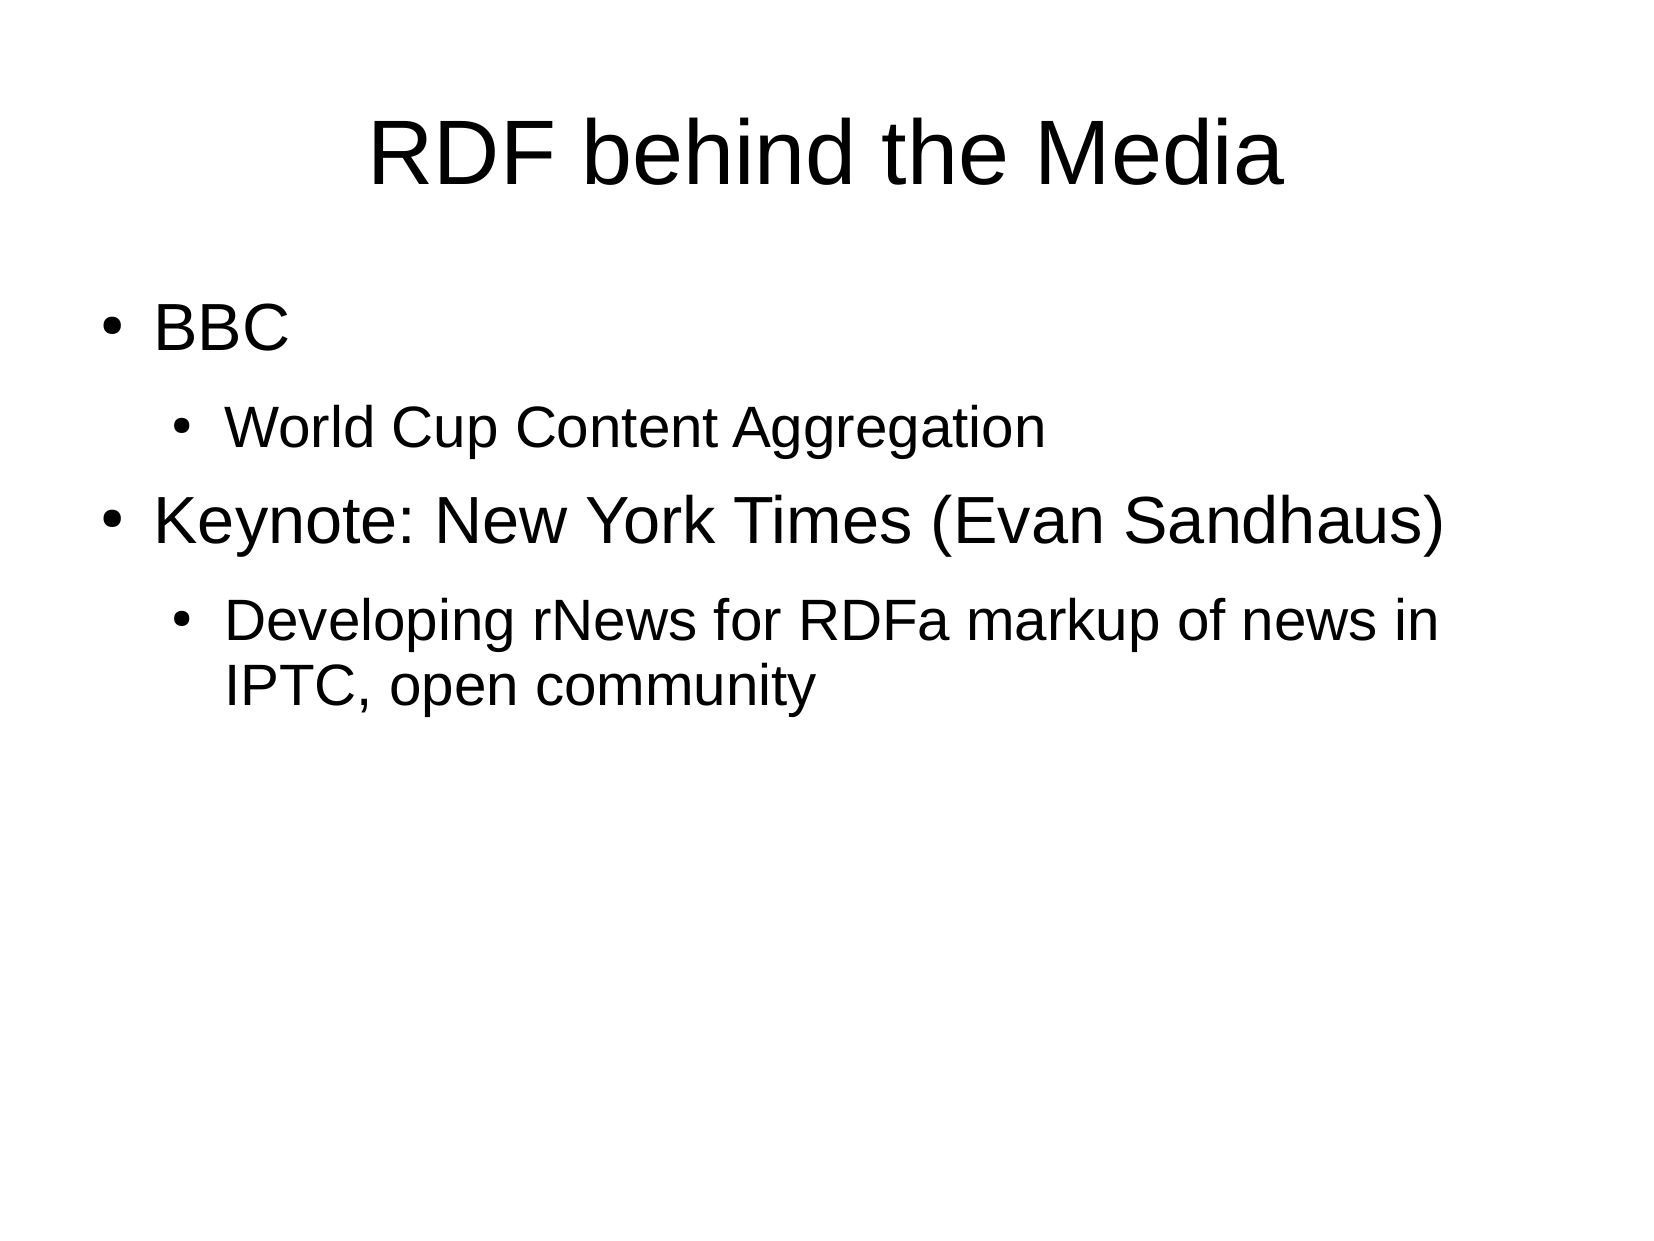

# RDF behind the Media
BBC
World Cup Content Aggregation
Keynote: New York Times (Evan Sandhaus)
Developing rNews for RDFa markup of news in IPTC, open community